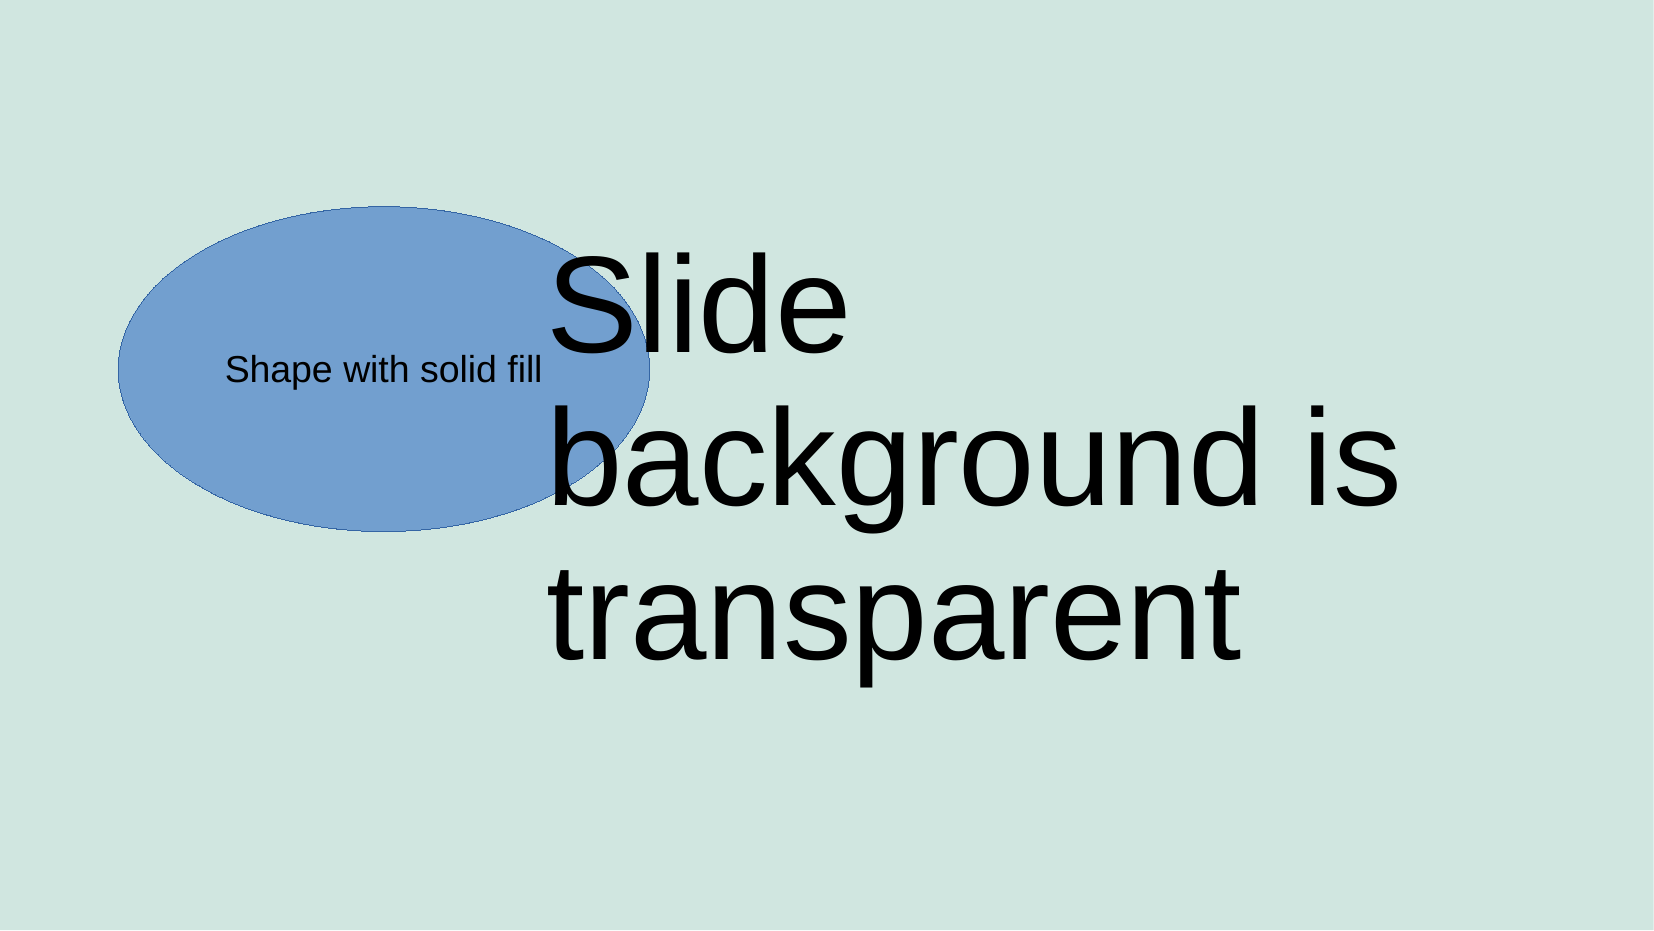

Shape with solid fill
Slide background is transparent